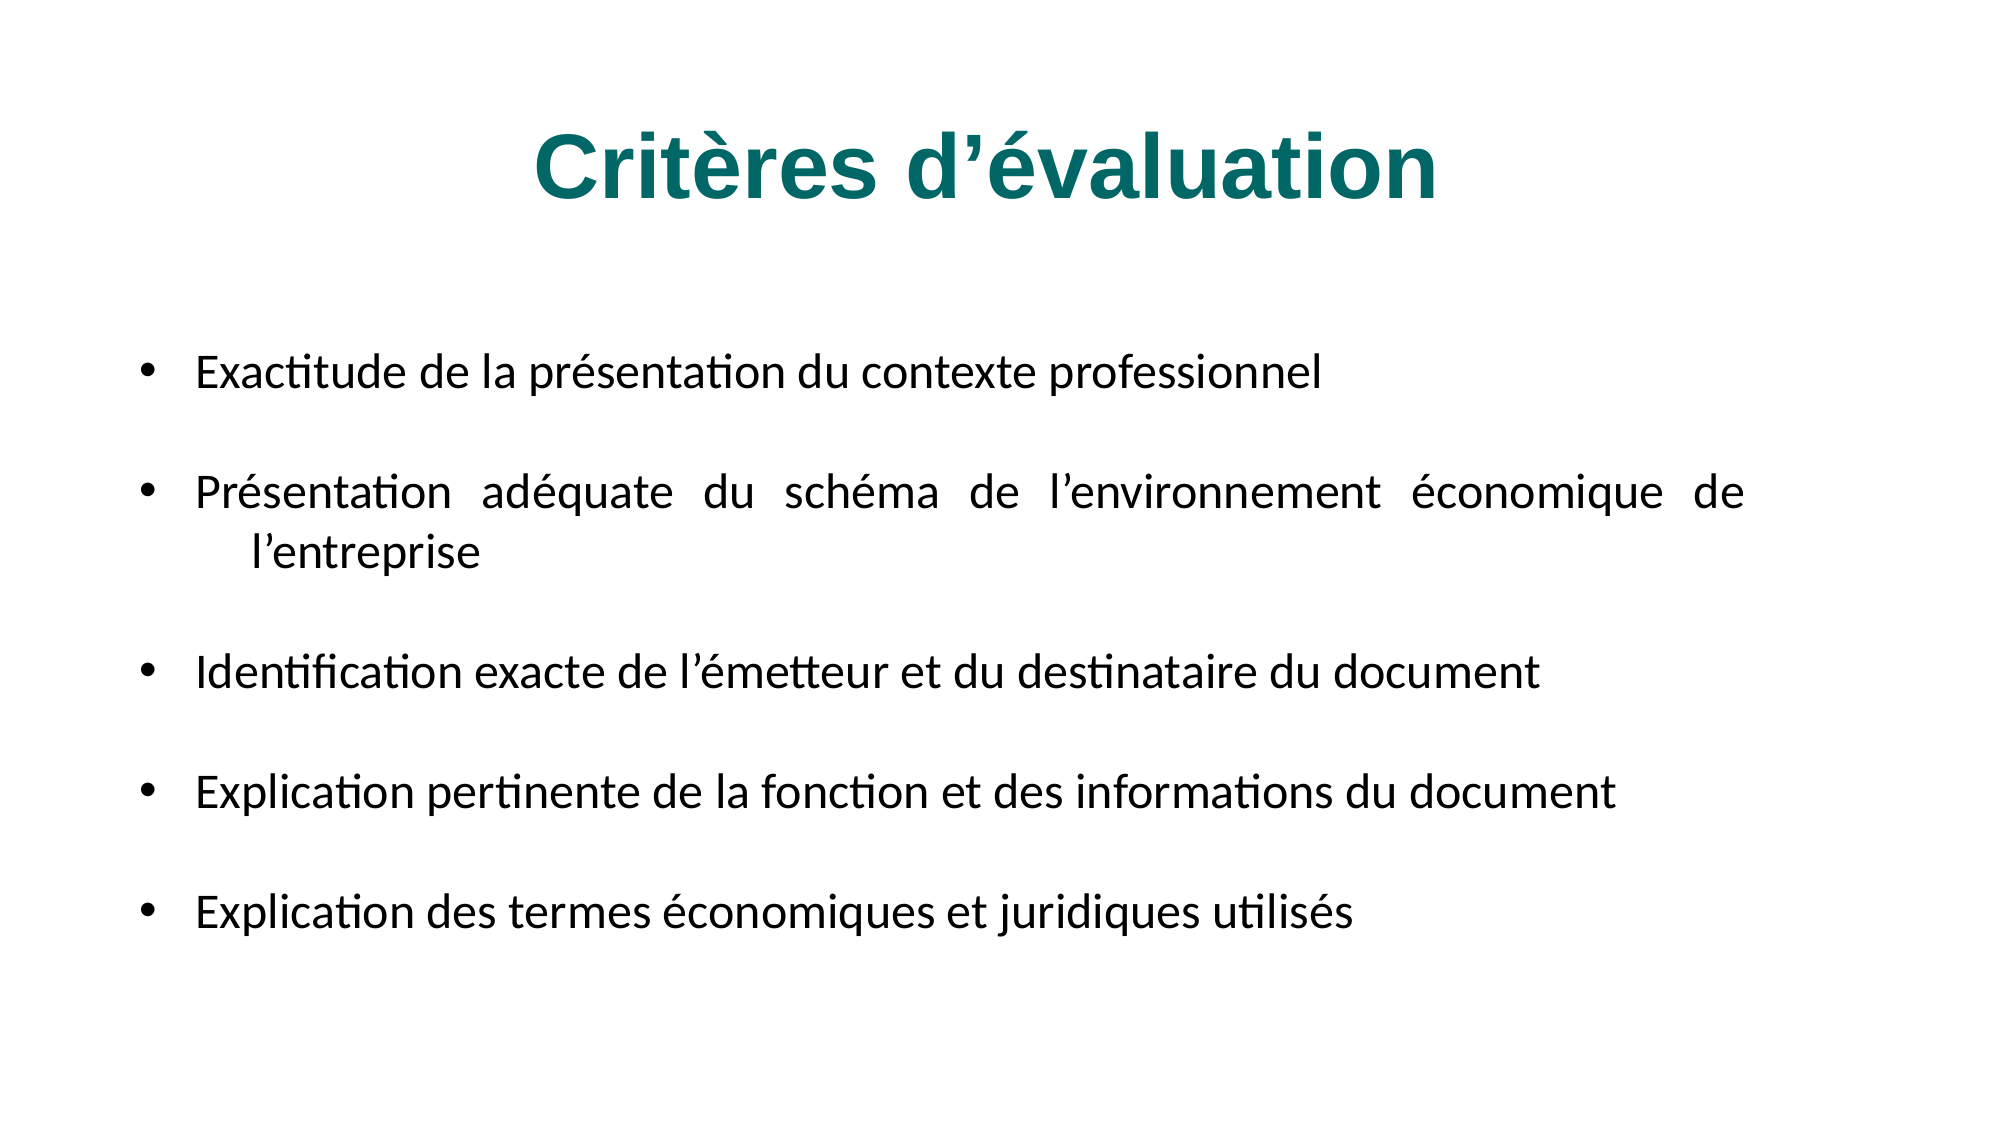

# Critères d’évaluation
Exactitude de la présentation du contexte professionnel
Présentation adéquate du schéma de l’environnement économique de l’entreprise
Identification exacte de l’émetteur et du destinataire du document
Explication pertinente de la fonction et des informations du document
Explication des termes économiques et juridiques utilisés